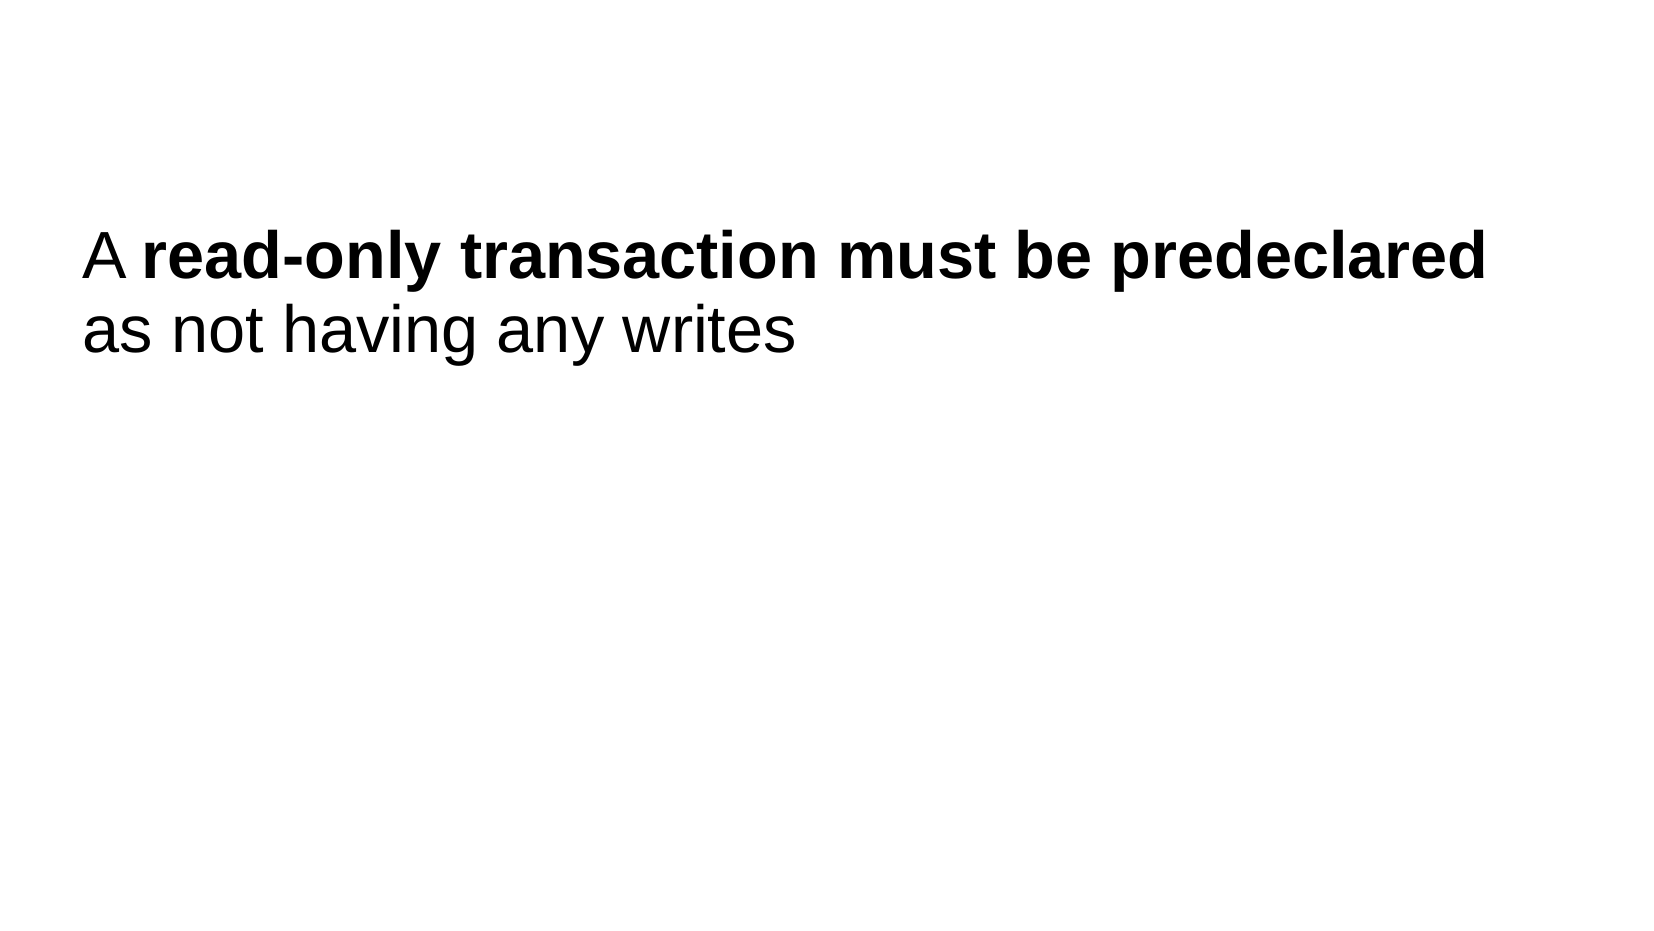

#
A read-only transaction must be predeclared as not having any writes